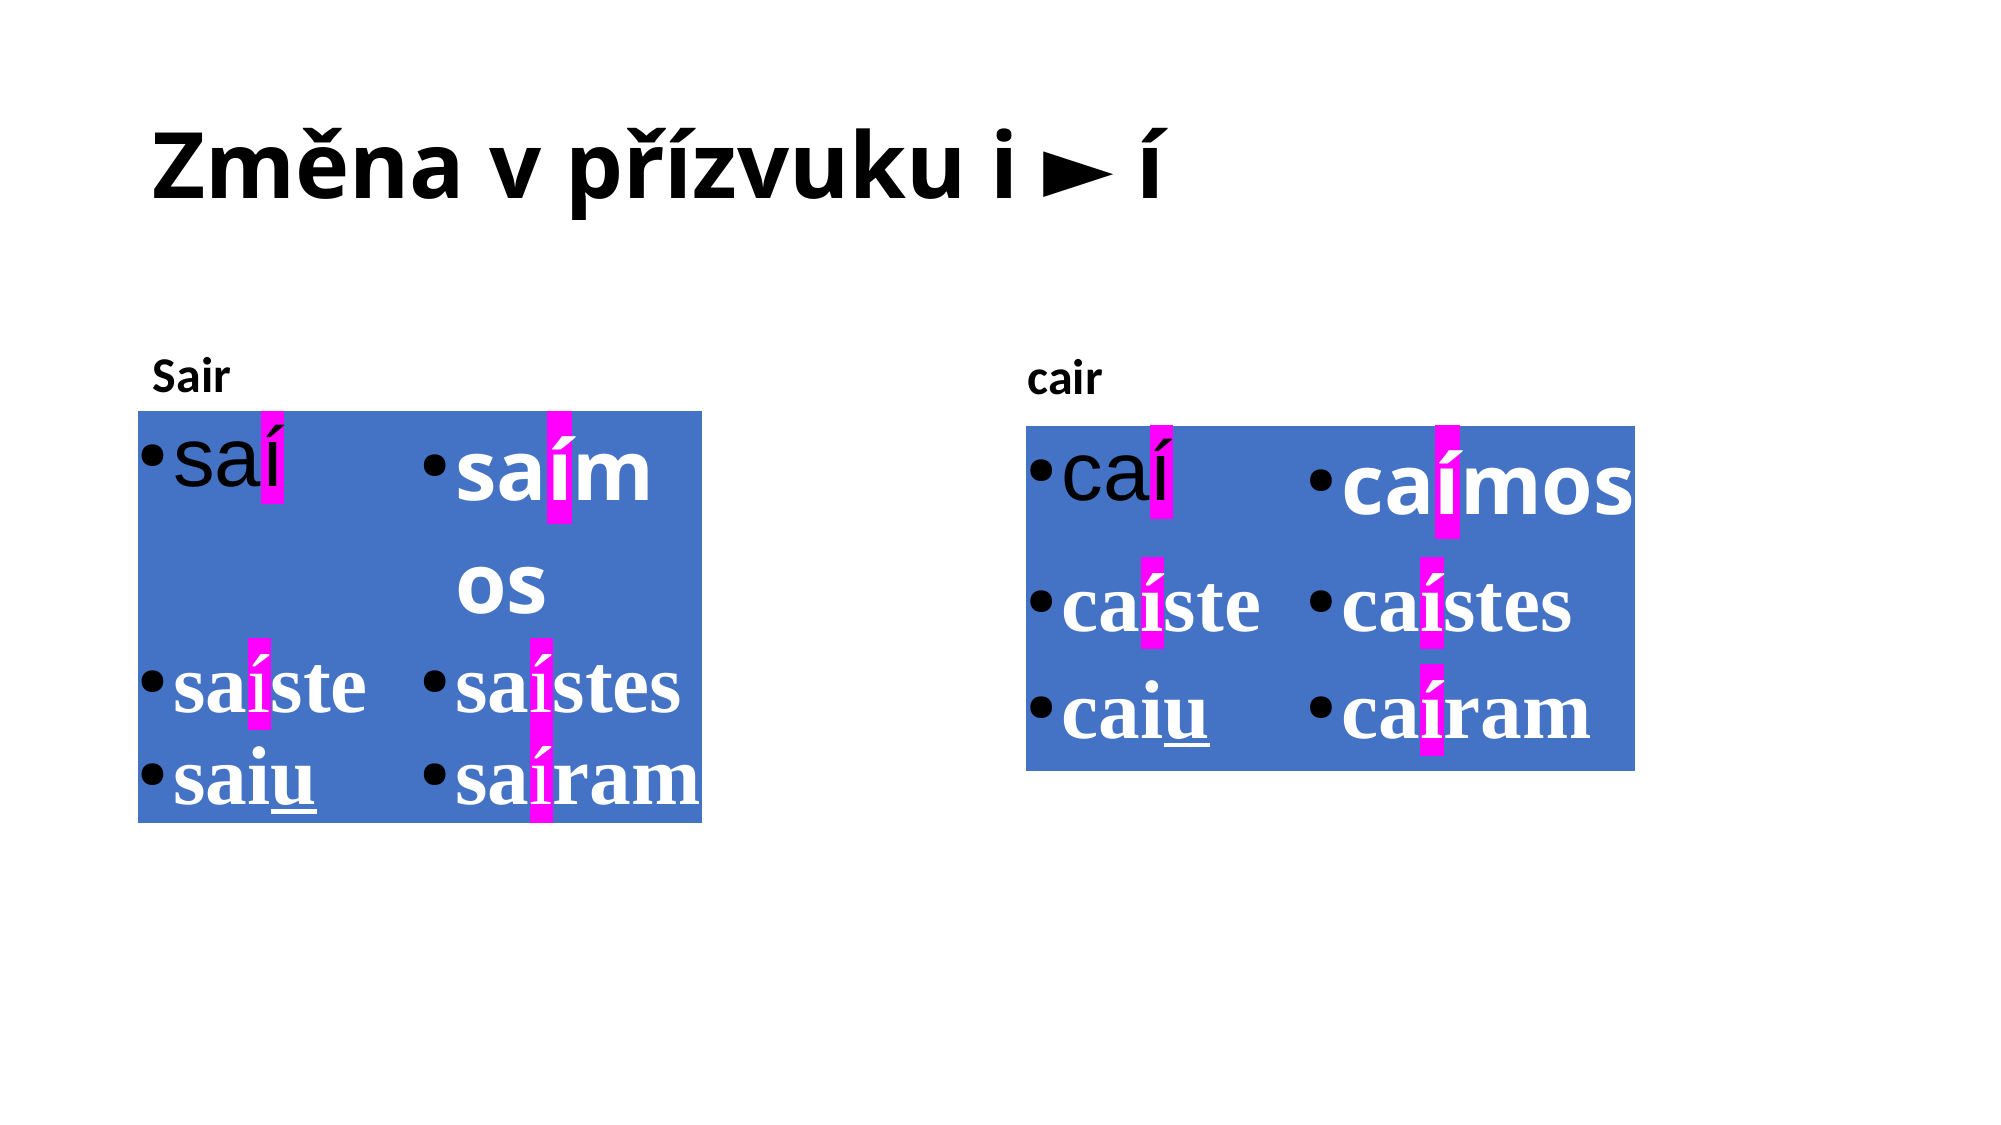

# Změna v přízvuku i ► í
Sair
cair
| saí | saímos |
| --- | --- |
| saíste | saístes |
| saiu | saíram |
| caí | caímos |
| --- | --- |
| caíste | caístes |
| caiu | caíram |